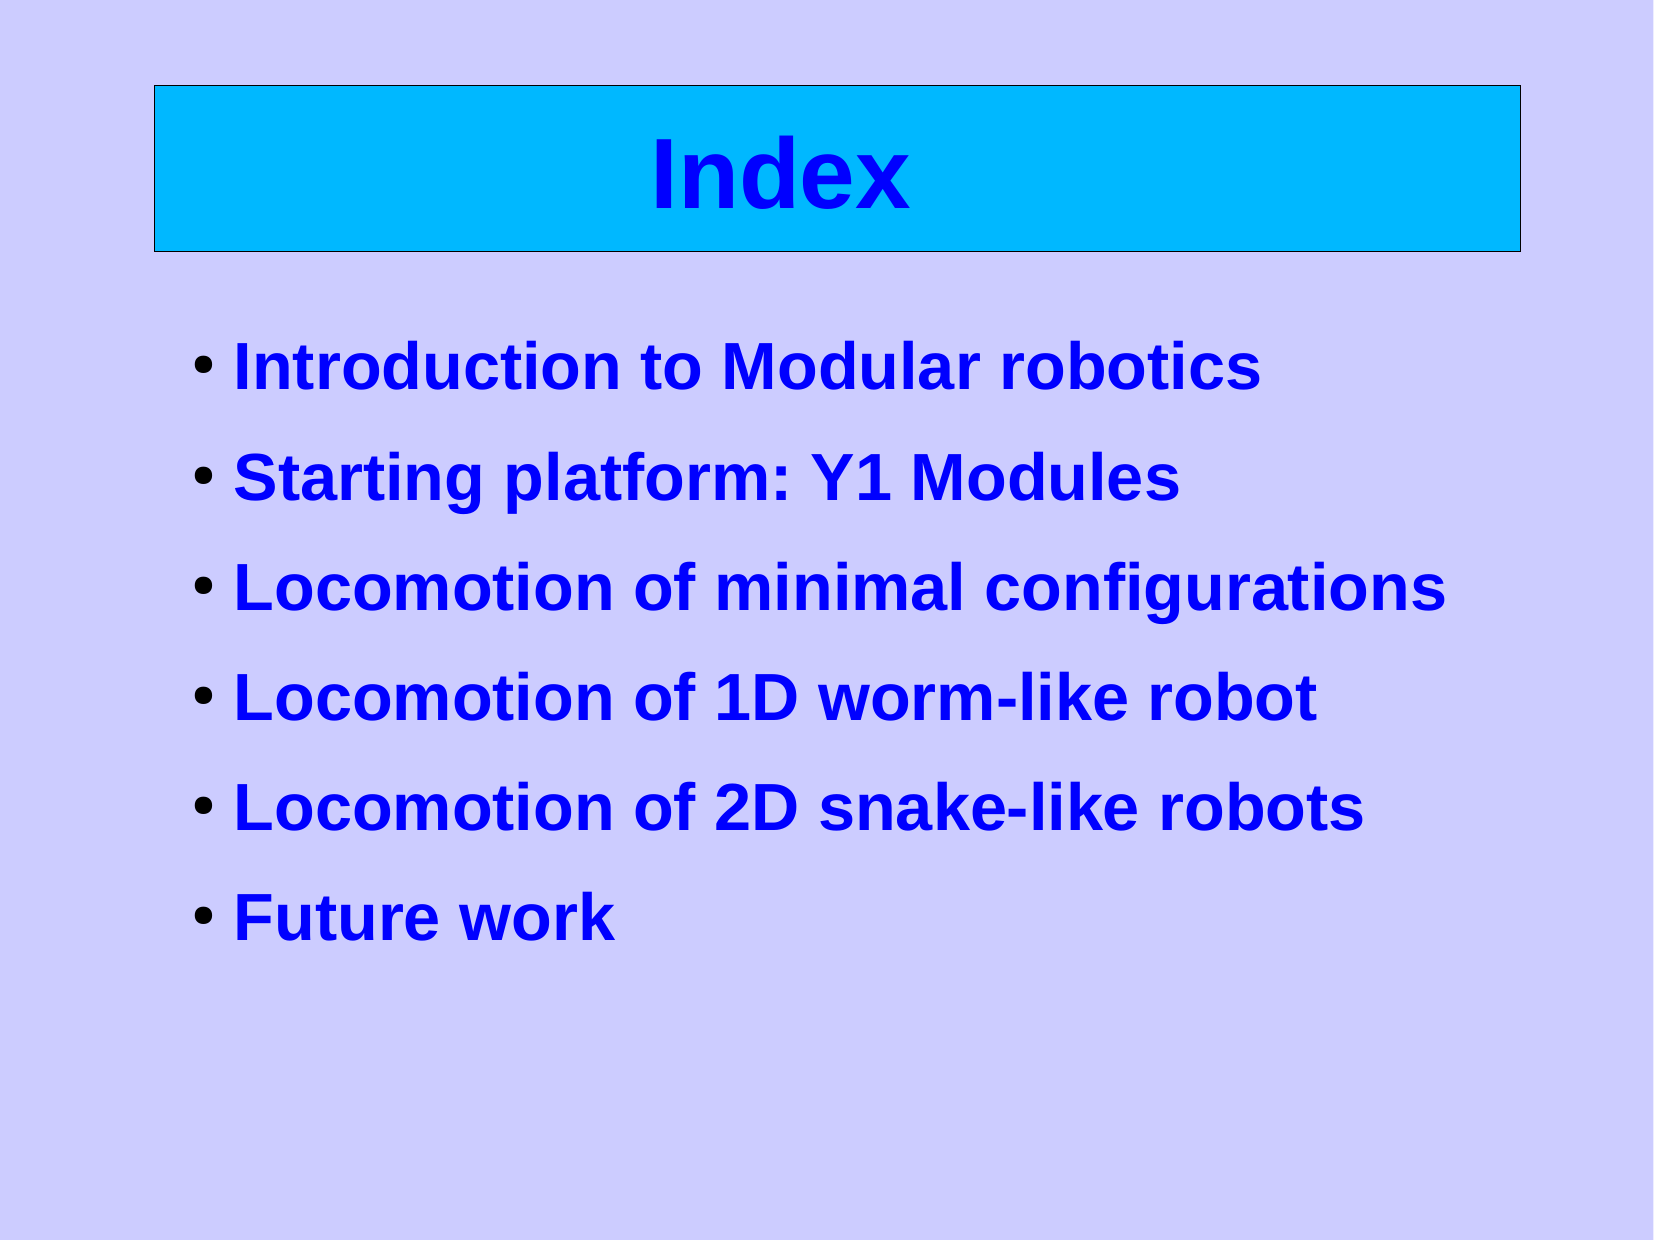

Index
 Introduction to Modular robotics
 Starting platform: Y1 Modules
 Locomotion of minimal configurations
 Locomotion of 1D worm-like robot
 Locomotion of 2D snake-like robots
 Future work